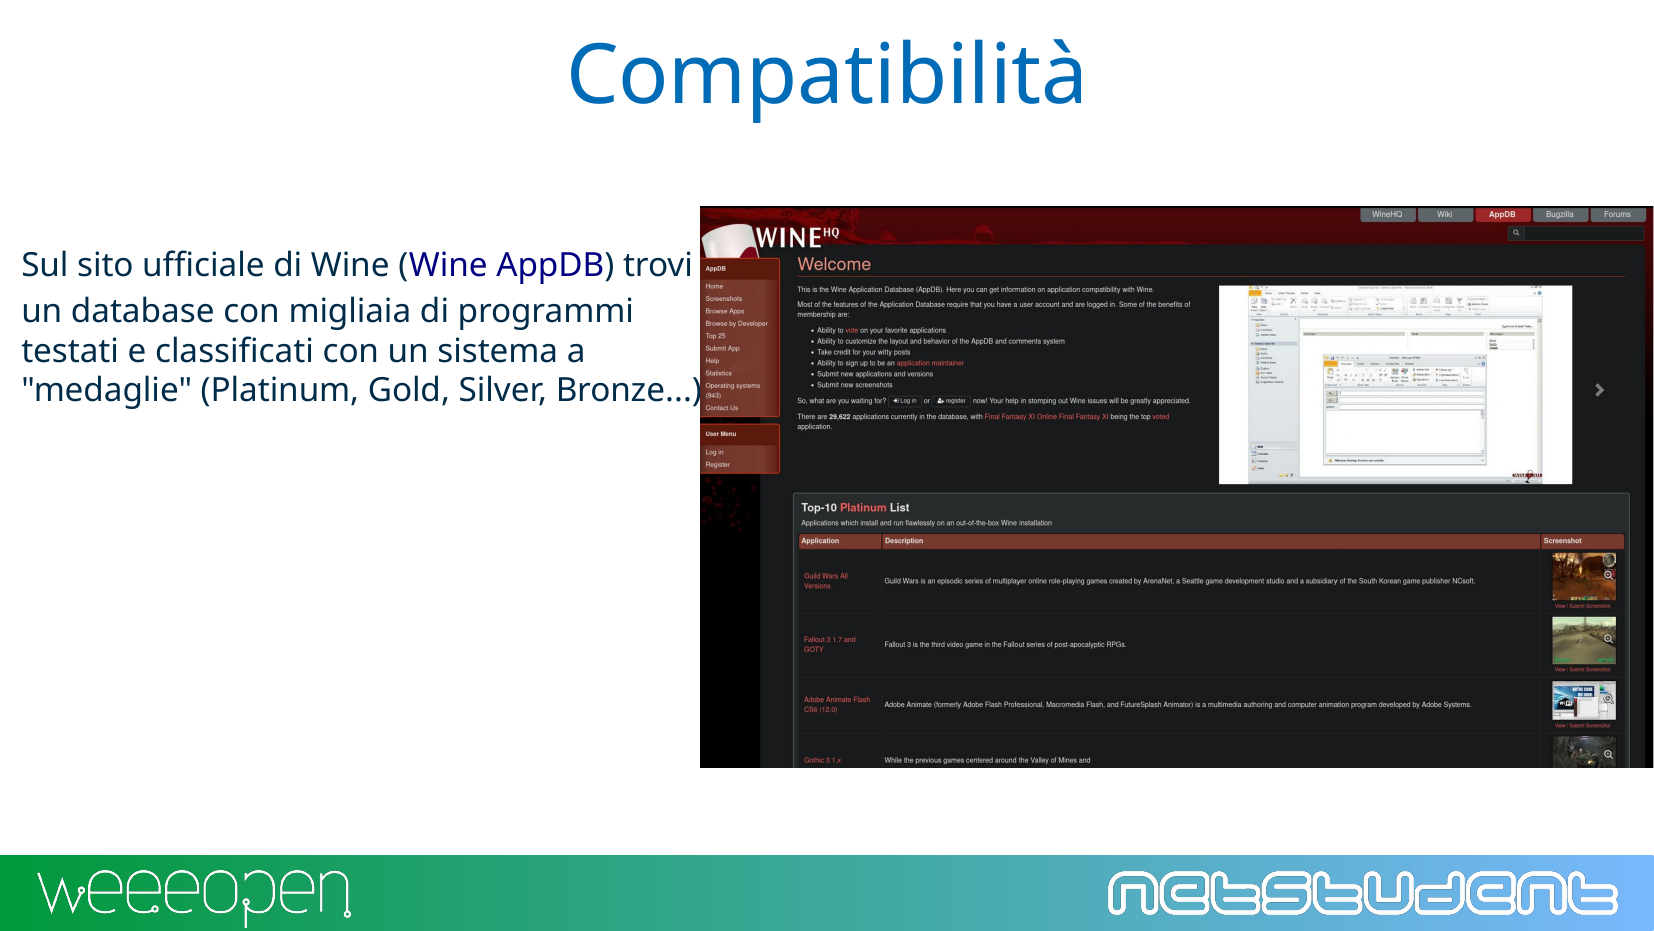

# Compatibilità
Sul sito ufficiale di Wine (Wine AppDB) trovi un database con migliaia di programmi testati e classificati con un sistema a "medaglie" (Platinum, Gold, Silver, Bronze...).